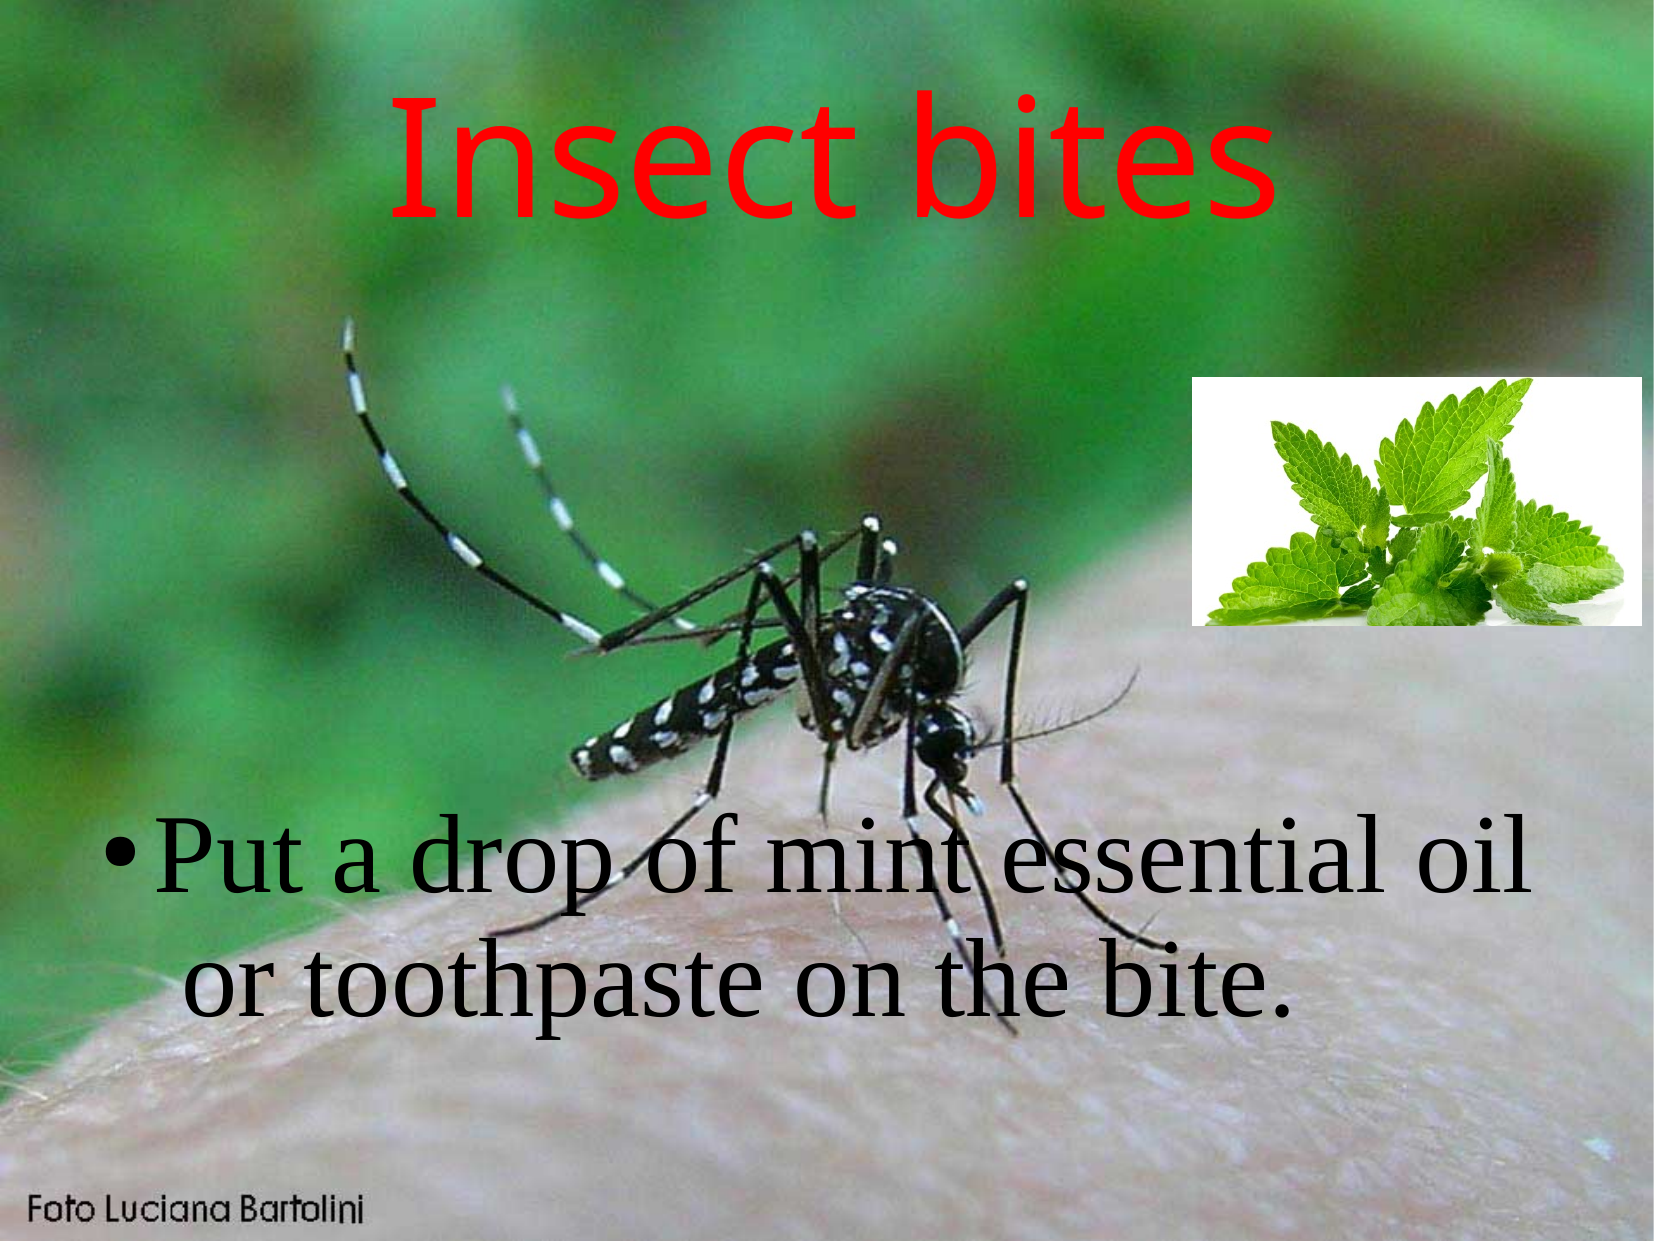

# Insect bites
Put a drop of mint essential oil or toothpaste on the bite.